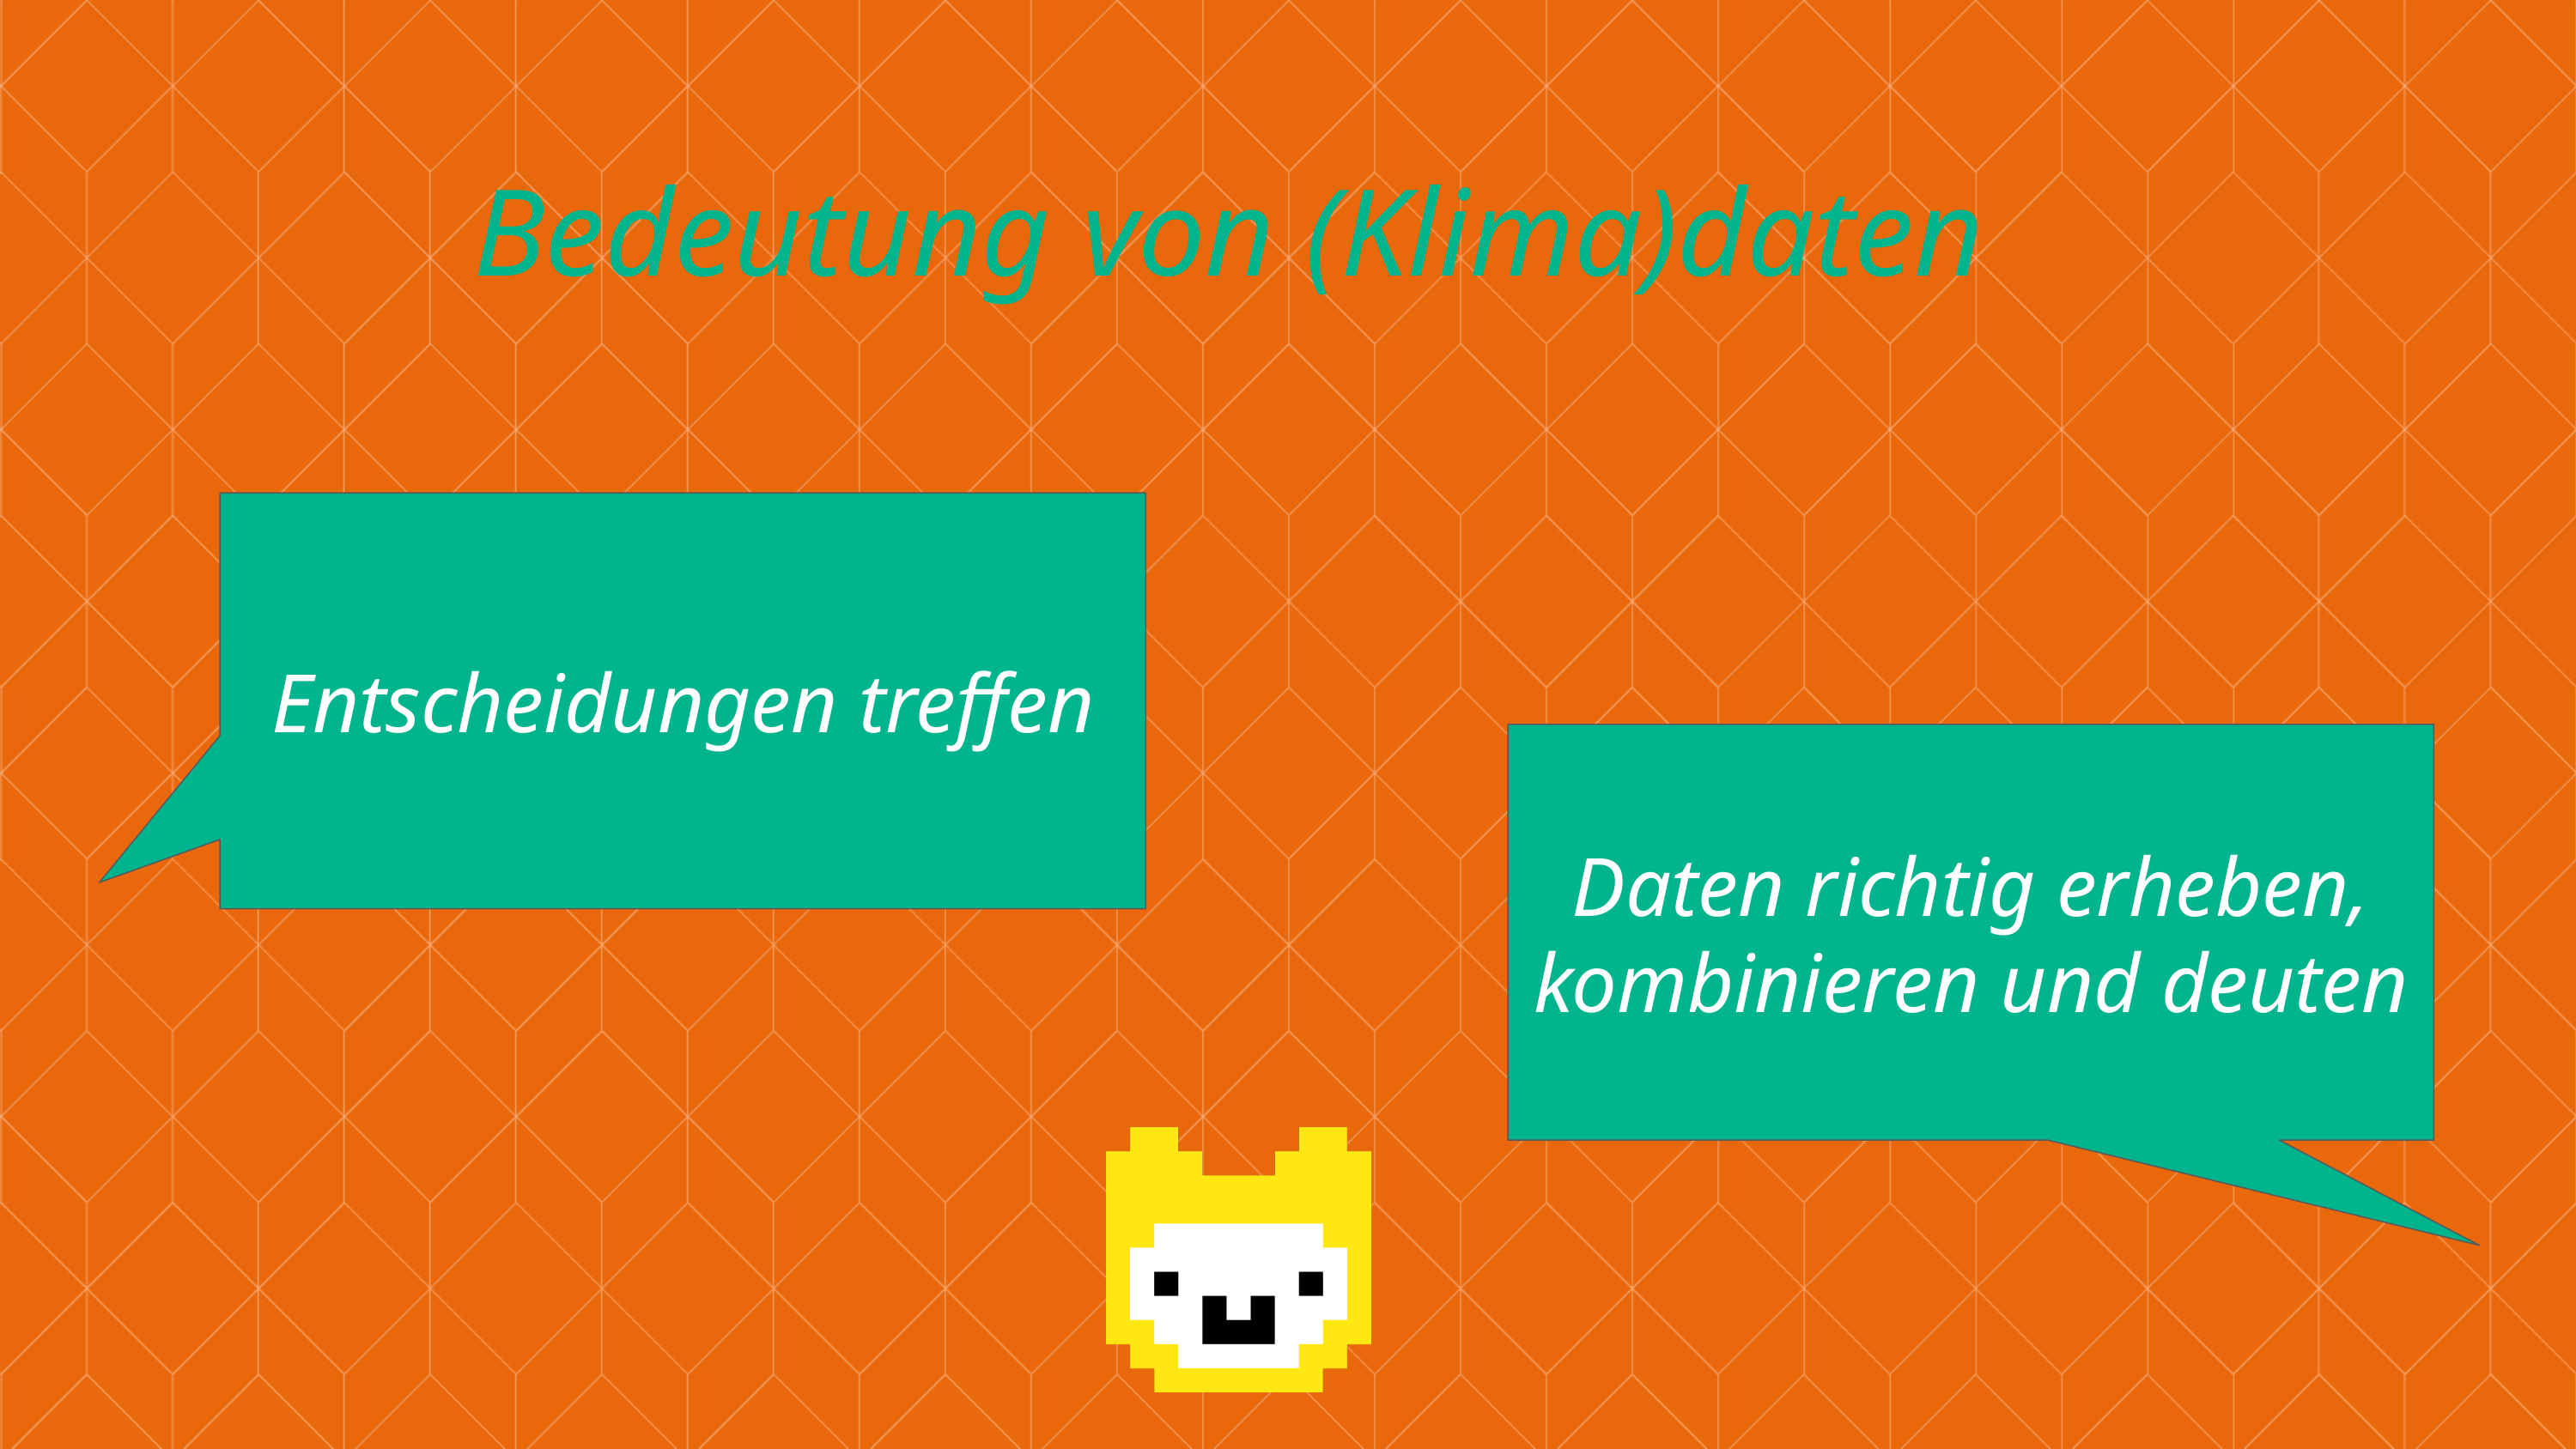

Bedeutung von (Klima)daten
Entscheidungen treffen
Daten richtig erheben, kombinieren und deuten